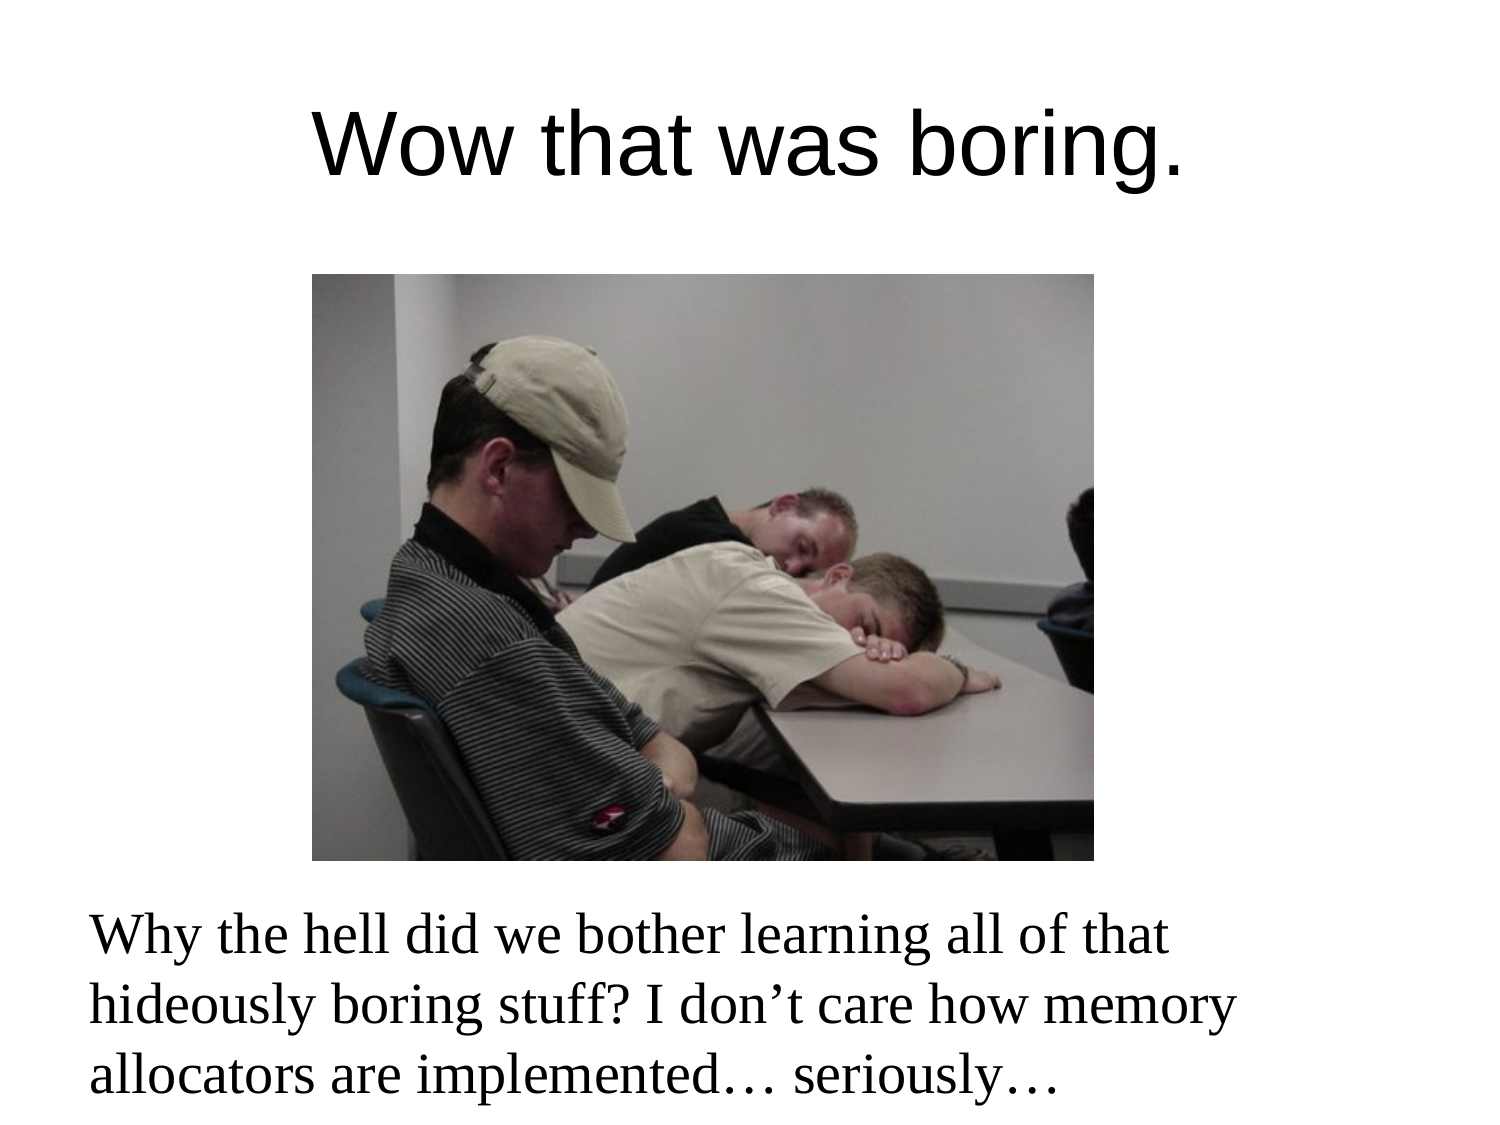

# Wow that was boring.
Why the hell did we bother learning all of that hideously boring stuff? I don’t care how memory allocators are implemented… seriously…